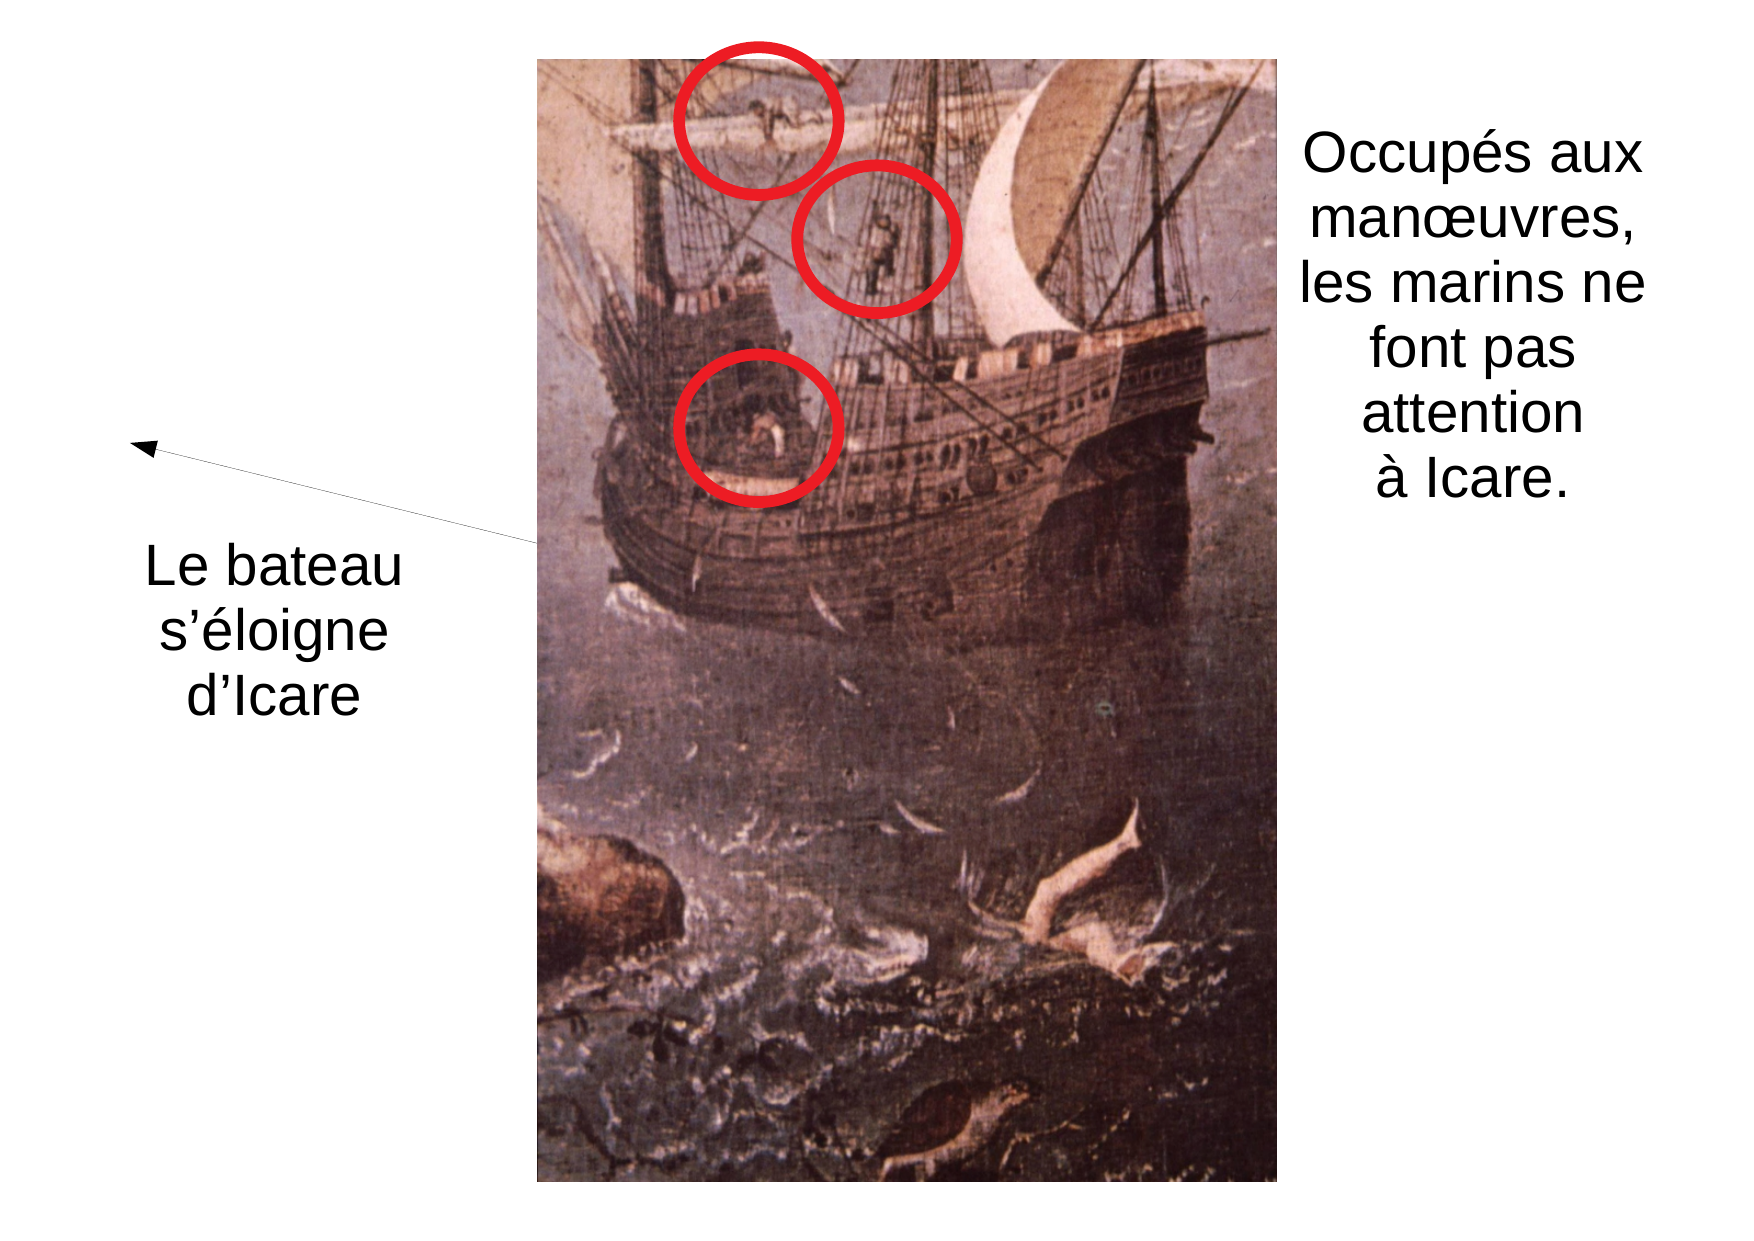

Occupés aux manœuvres,
les marins ne font pas attention
à Icare.
Le bateau s’éloigne d’Icare